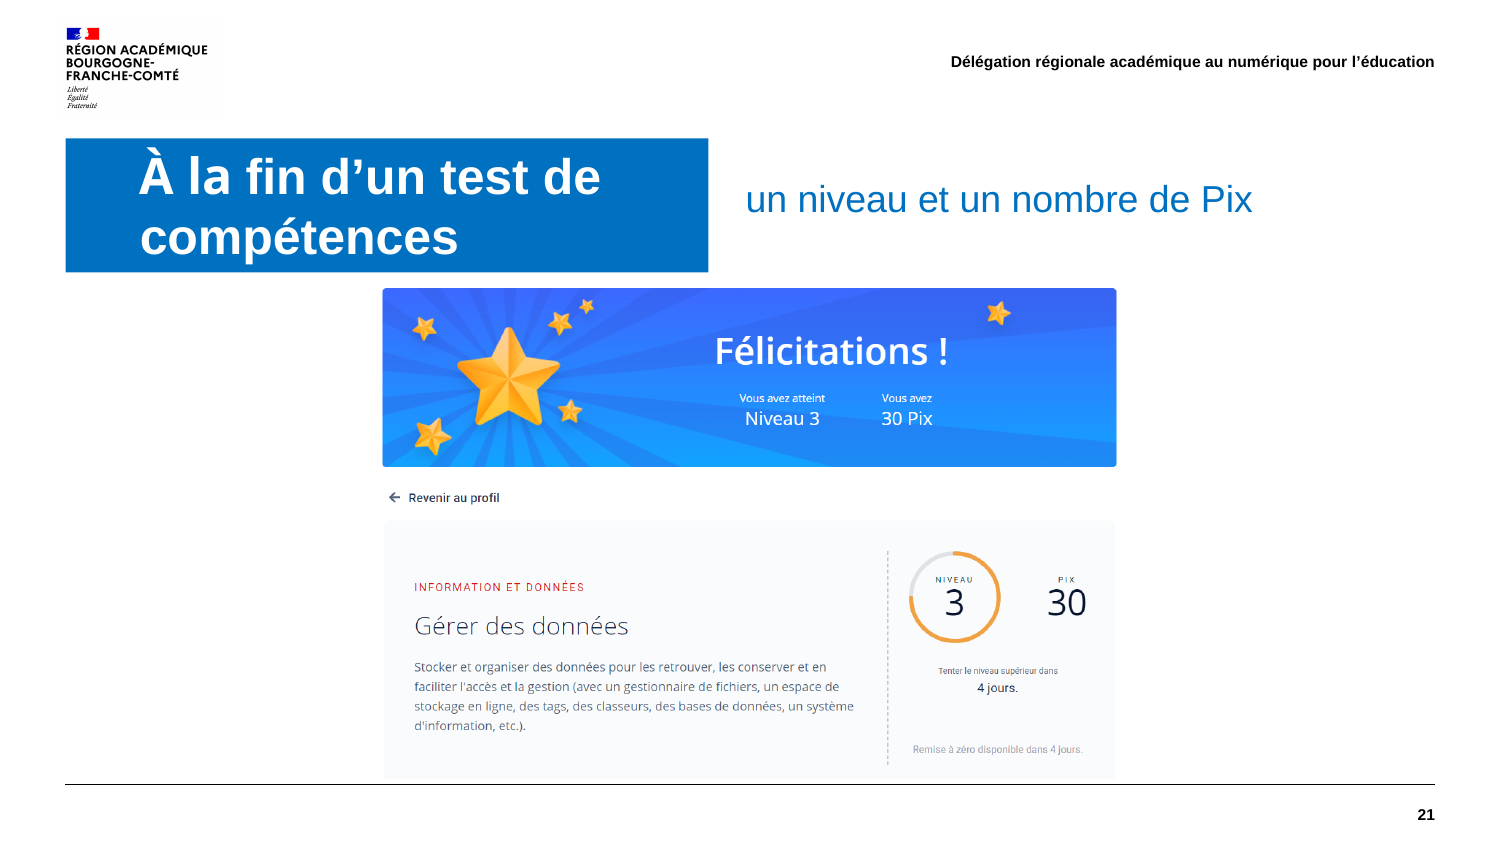

Délégation régionale académique au numérique pour l’éducation
# À la fin d’un test de compétences
un niveau et un nombre de Pix